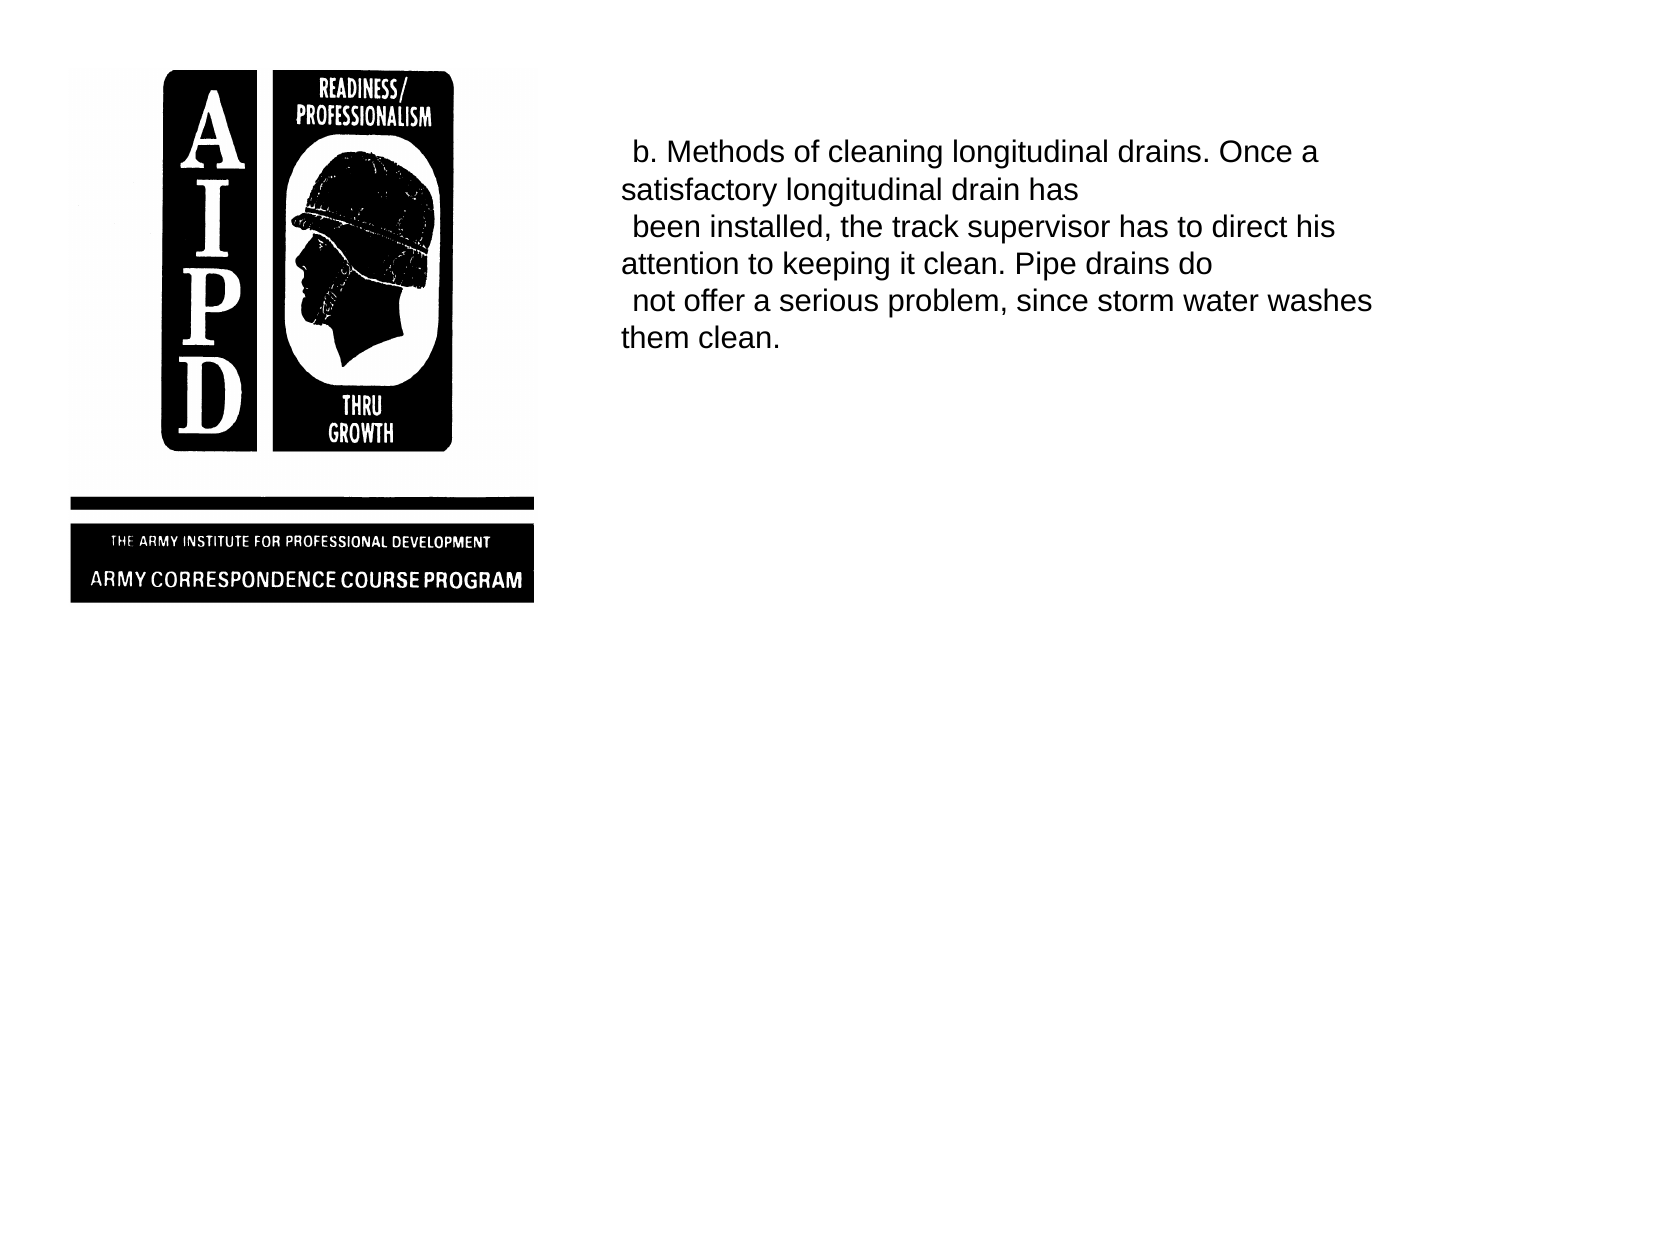

b. Methods of cleaning longitudinal drains. Once a satisfactory longitudinal drain has
been installed, the track supervisor has to direct his attention to keeping it clean. Pipe drains do
not offer a serious problem, since storm water washes them clean.